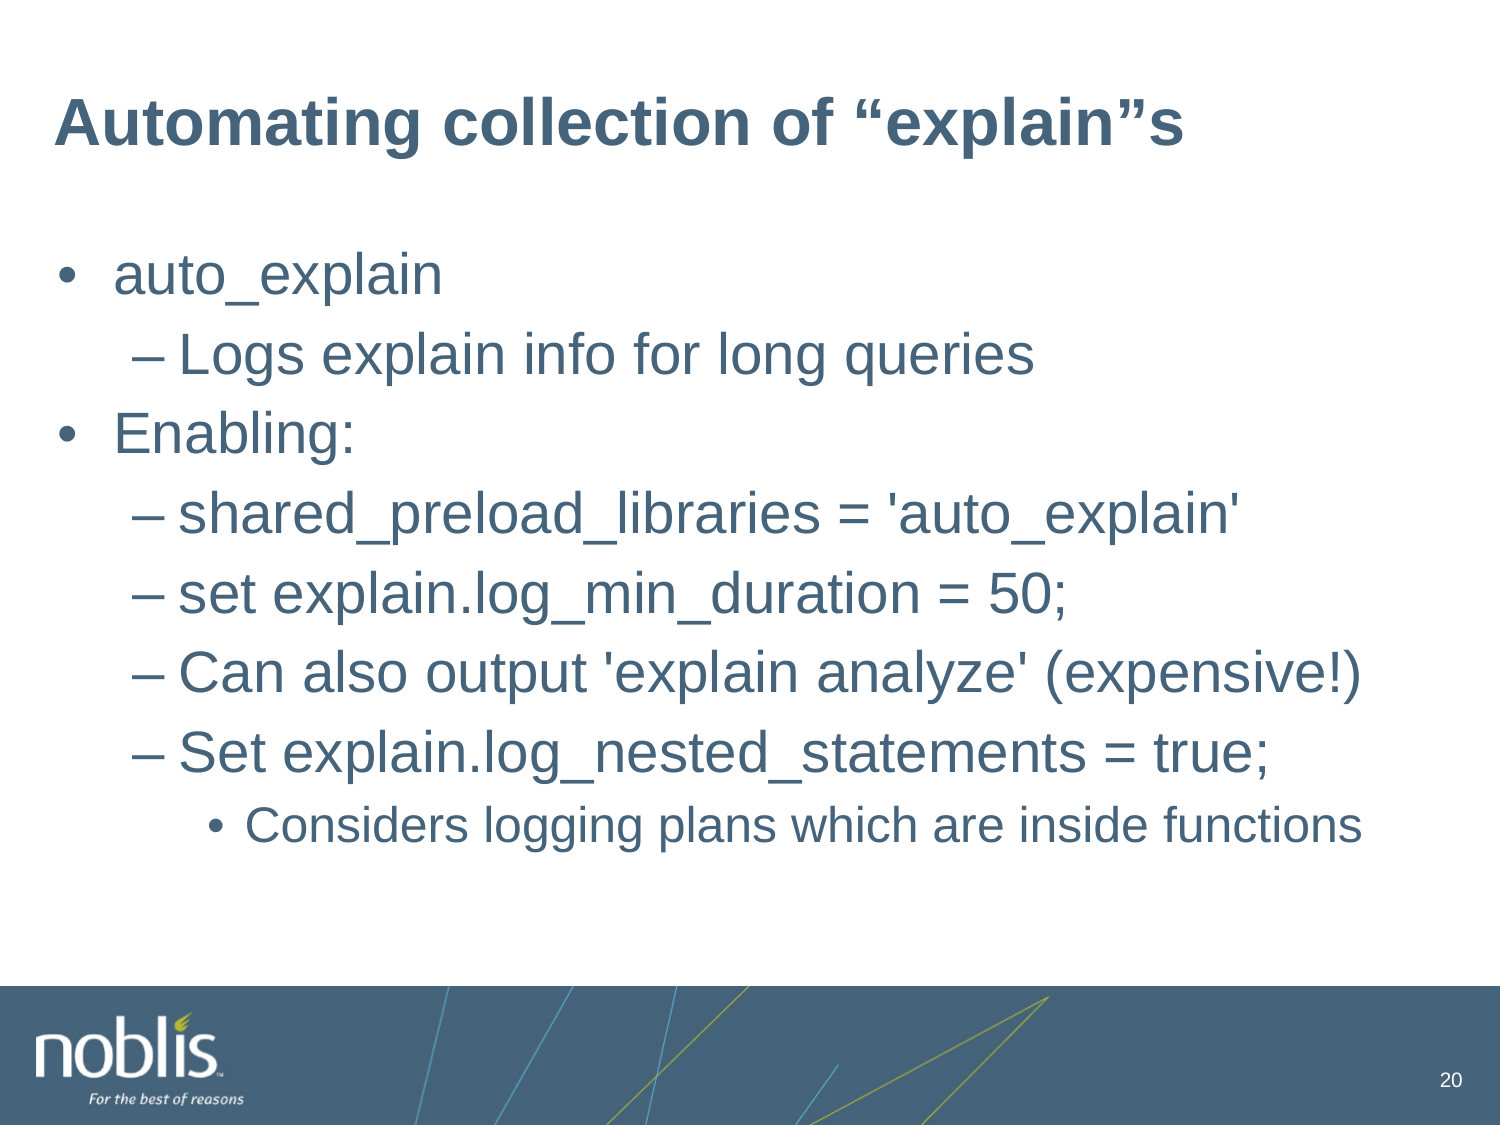

# Automating collection of “explain”s
auto_explain
Logs explain info for long queries
Enabling:
shared_preload_libraries = 'auto_explain'
set explain.log_min_duration = 50;
Can also output 'explain analyze' (expensive!)
Set explain.log_nested_statements = true;
Considers logging plans which are inside functions